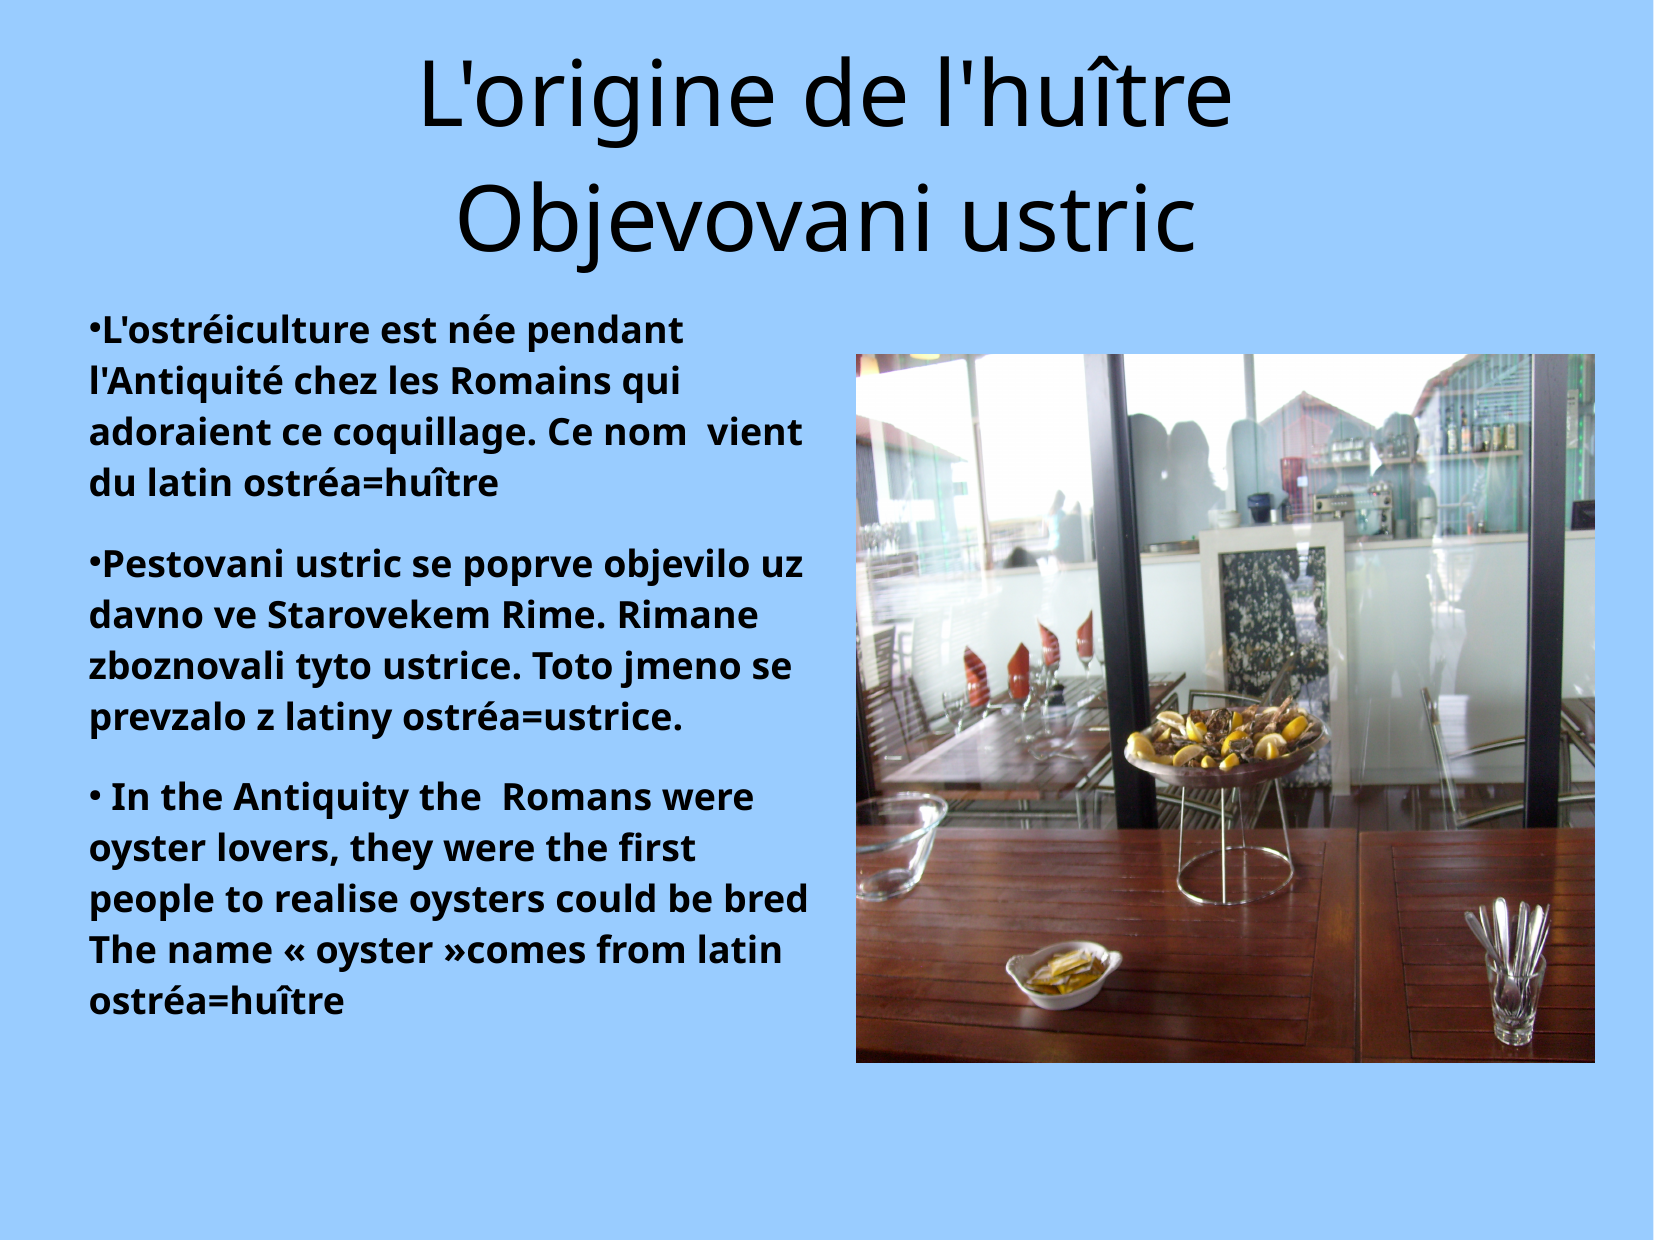

# L'origine de l'huître Objevovani ustric
L'ostréiculture est née pendant l'Antiquité chez les Romains qui adoraient ce coquillage. Ce nom vient du latin ostréa=huître
Pestovani ustric se poprve objevilo uz davno ve Starovekem Rime. Rimane zboznovali tyto ustrice. Toto jmeno se prevzalo z latiny ostréa=ustrice.
 In the Antiquity the Romans were oyster lovers, they were the first people to realise oysters could be bred The name « oyster »comes from latin ostréa=huître
L'ostréiculture est née pendant l'Antiquité par les Romains qui adoraient ce coquillage. Ce nom vient du latin ostréa=huître
Pestovani ustric se poprve objevilo uz davno ve Starovekem Rime. Rimane zboznovali tyto ustrice. Toto jmeno se prevzalo z latiny ostréa=ustrice.
The oysters was born in Antiquity for the romans who loves oysters. This name comes from in latin ostréa=huître